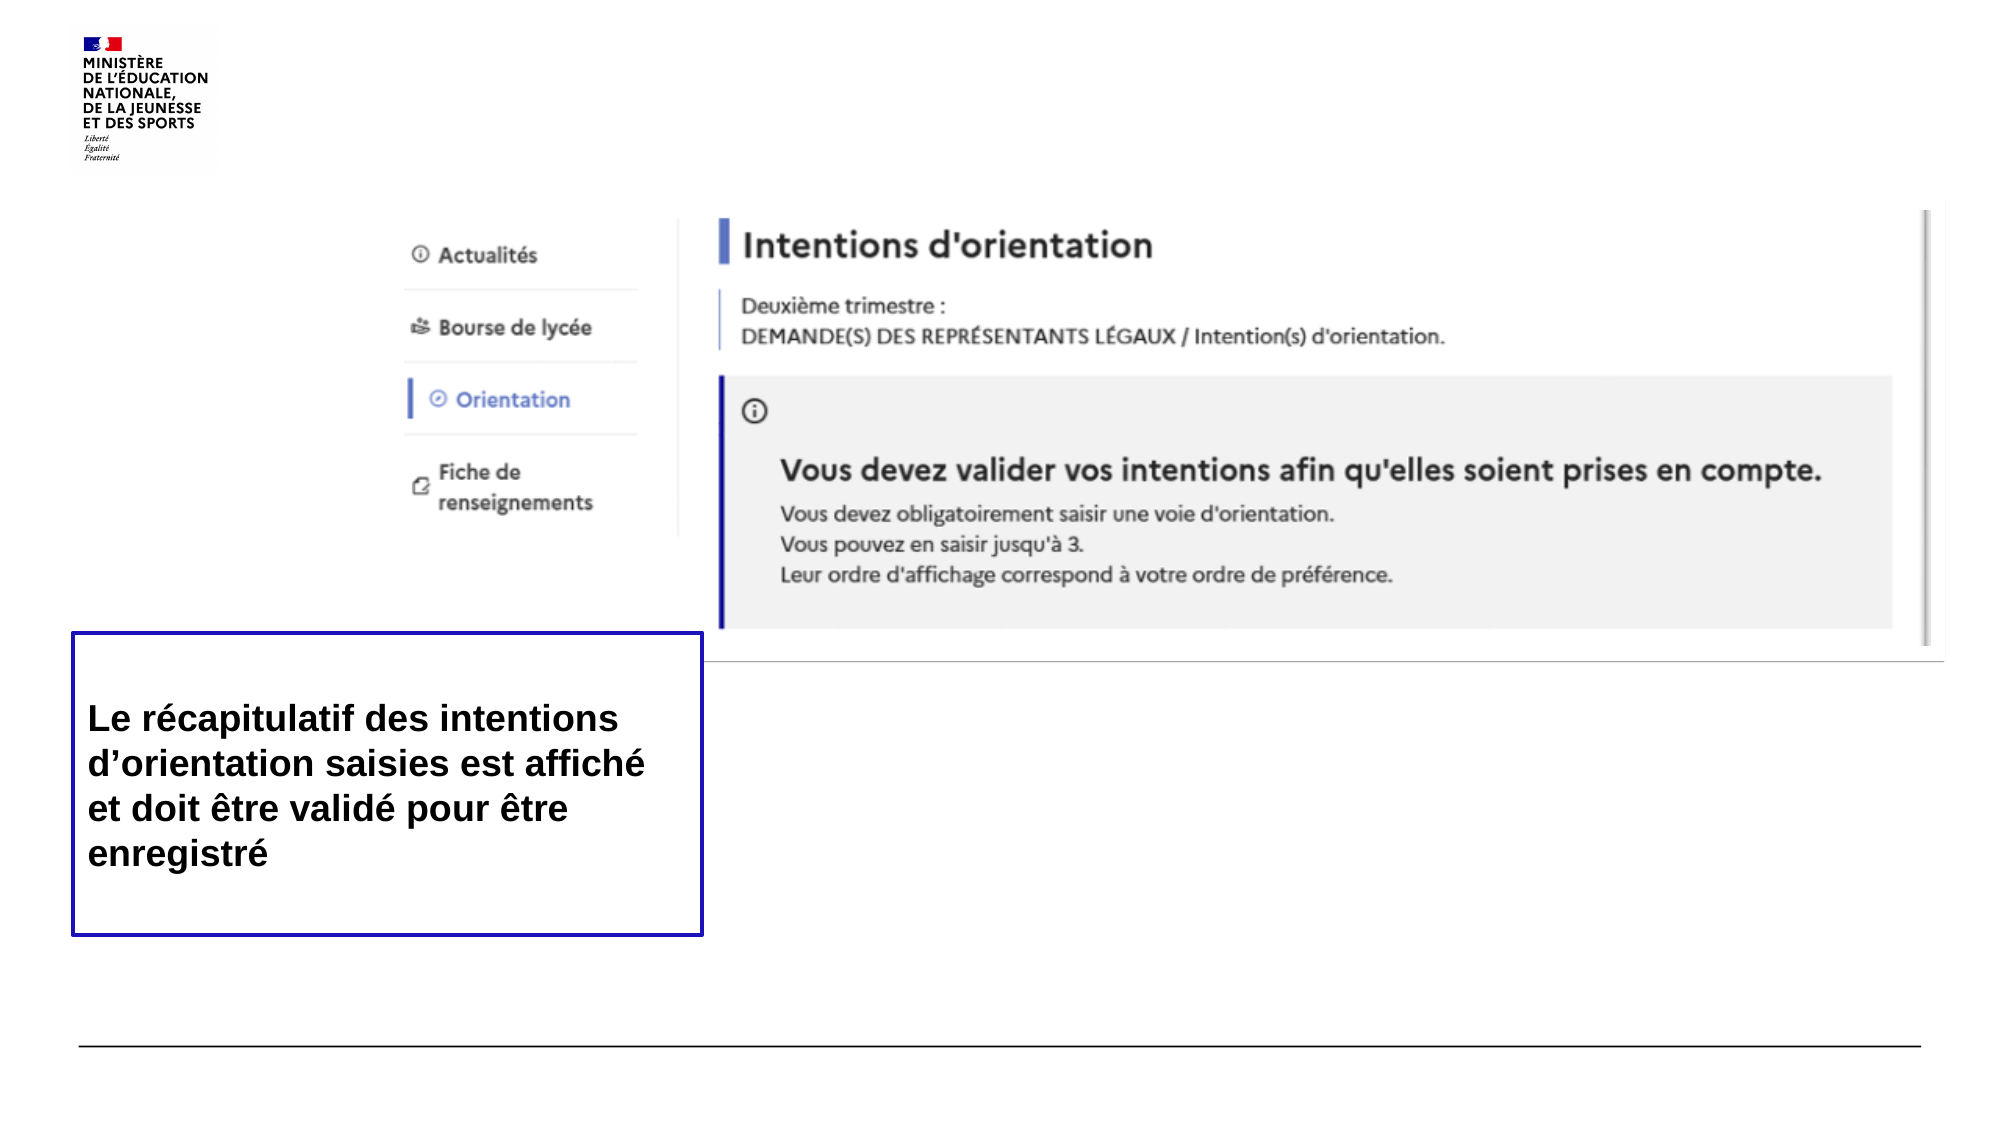

Le récapitulatif des intentions d’orientation saisies est affiché et doit être validé pour être enregistré